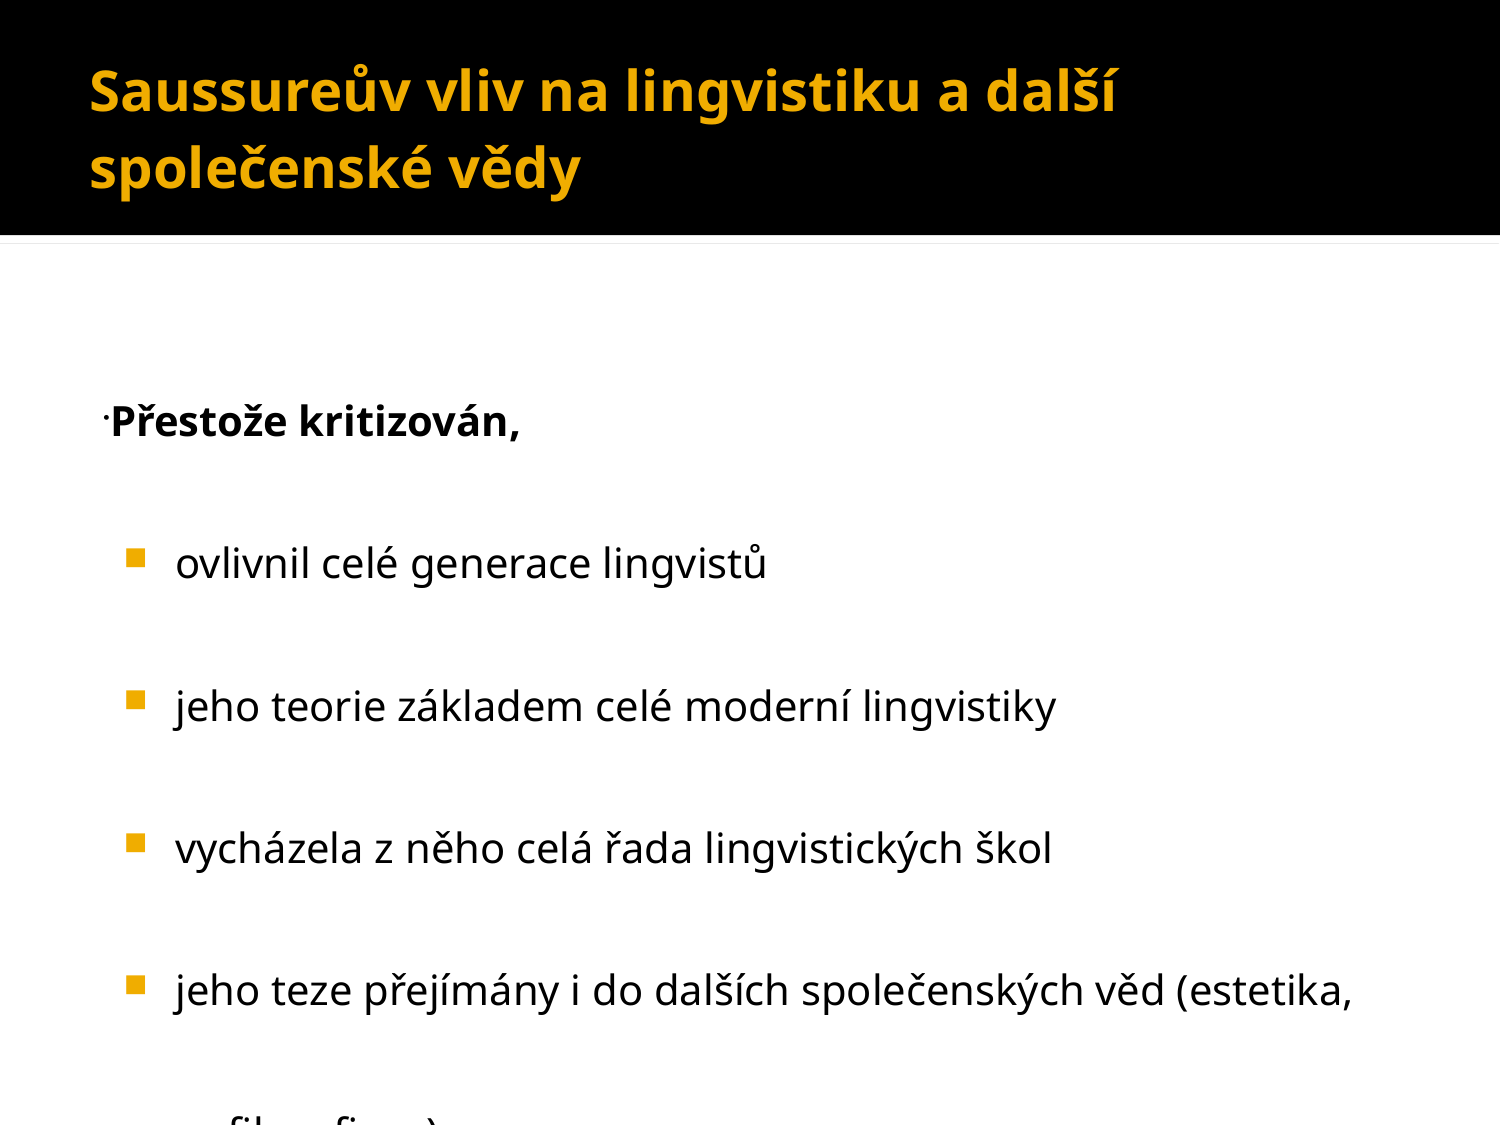

# Saussureův vliv na lingvistiku a další společenské vědy
Přestože kritizován,
ovlivnil celé generace lingvistů
jeho teorie základem celé moderní lingvistiky
vycházela z něho celá řada lingvistických škol
jeho teze přejímány i do dalších společenských věd (estetika, filozofie,…)